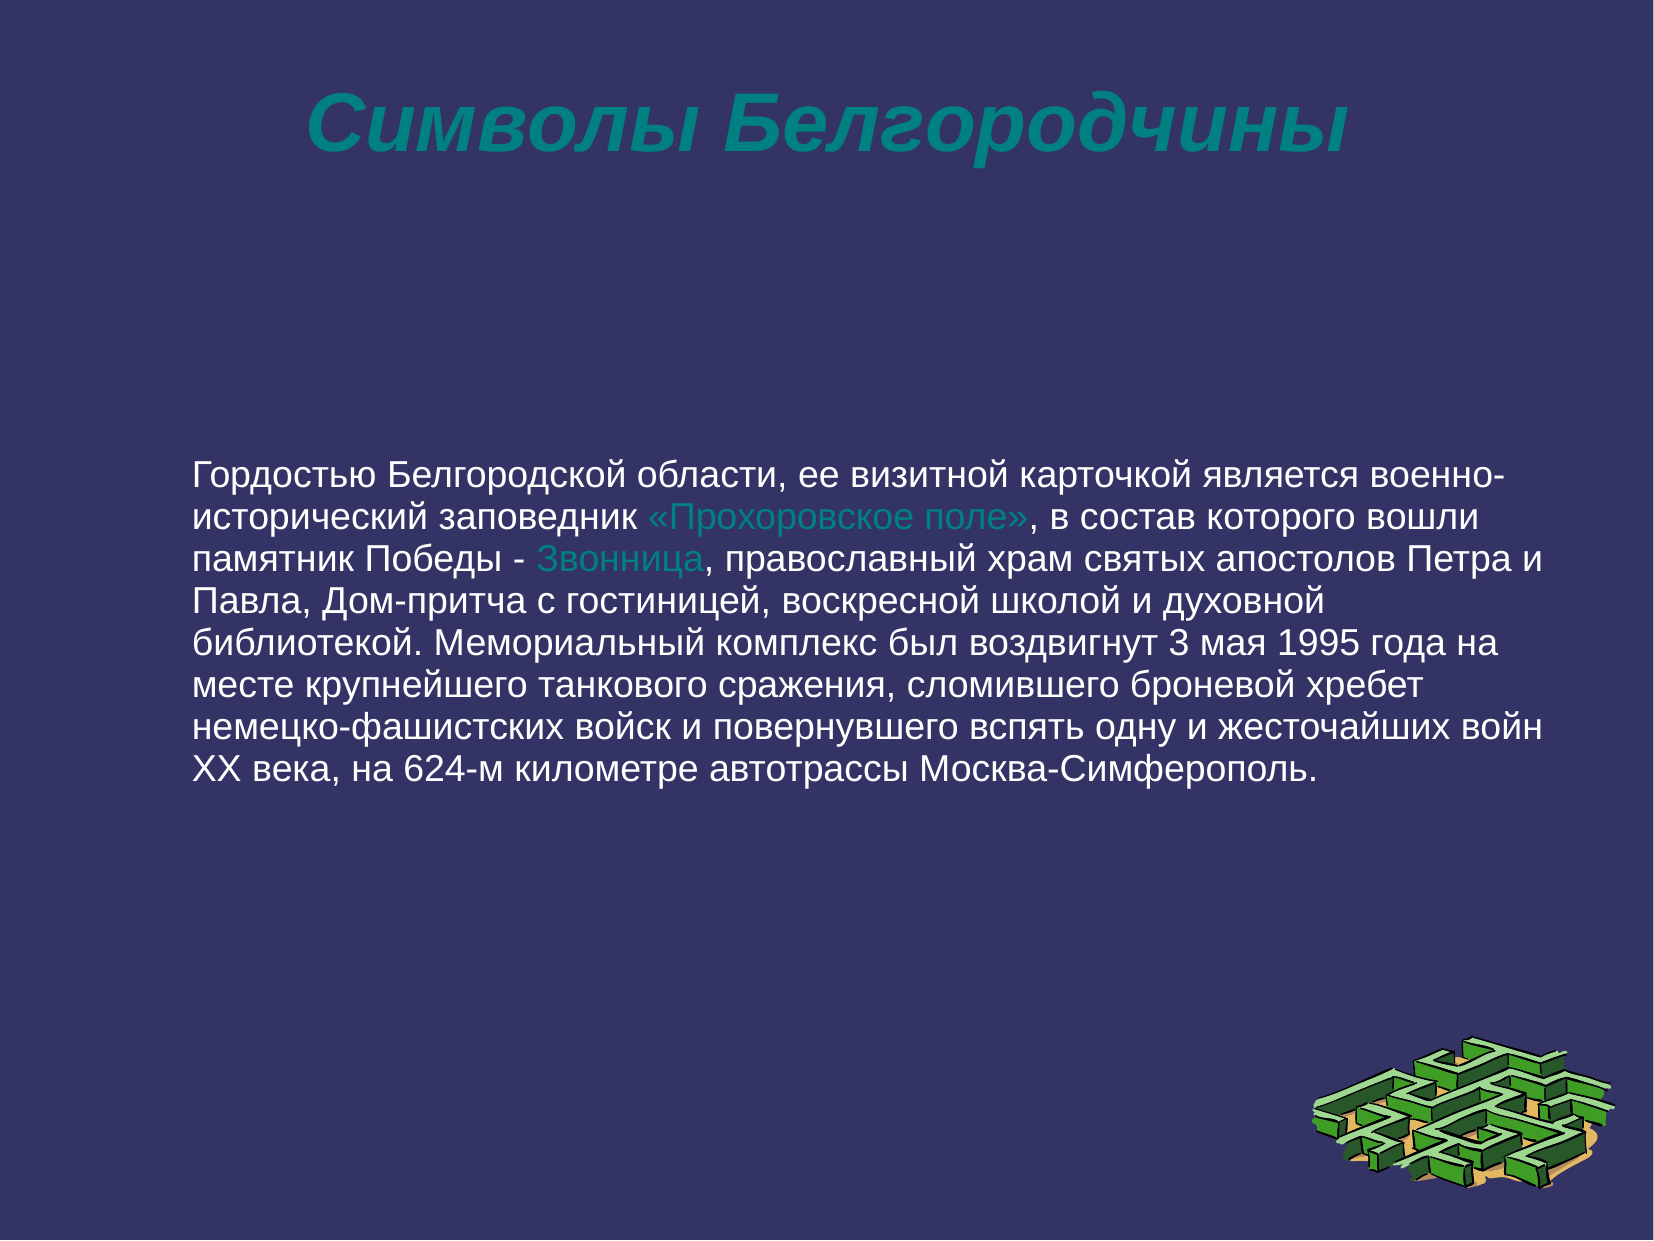

# Символы Белгородчины
Гордостью Белгородской области, ее визитной карточкой является военно-исторический заповедник «Прохоровское поле», в состав которого вошли памятник Победы - Звонница, православный храм святых апостолов Петра и Павла, Дом-притча с гостиницей, воскресной школой и духовной библиотекой. Мемориальный комплекс был воздвигнут 3 мая 1995 года на месте крупнейшего танкового сражения, сломившего броневой хребет немецко-фашистских войск и повернувшего вспять одну и жесточайших войн XХ века, на 624-м километре автотрассы Москва-Симферополь.